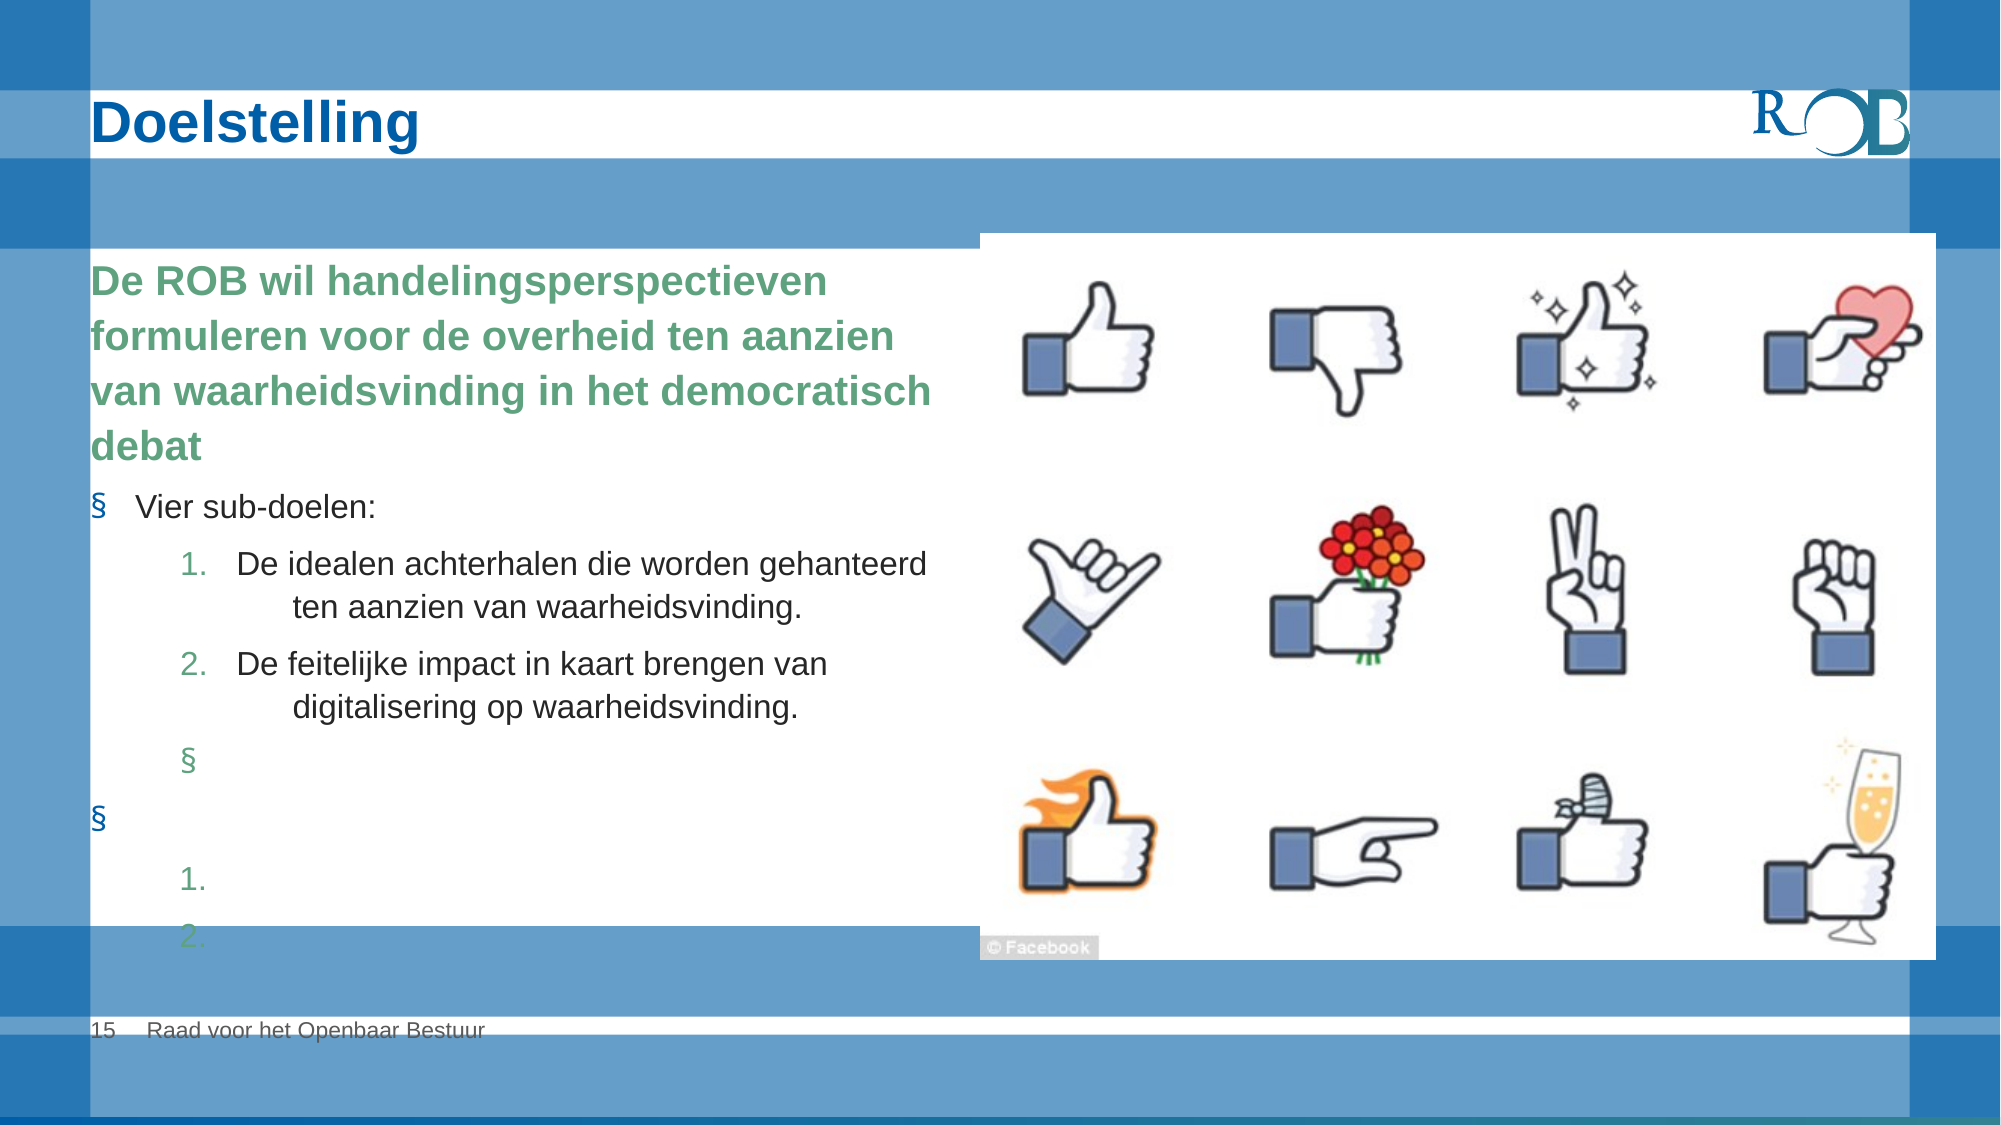

# Doelstelling
De ROB wil handelingsperspectieven formuleren voor de overheid ten aanzien van waarheidsvinding in het democratisch debat
Vier sub-doelen:
De idealen achterhalen die worden gehanteerd ten aanzien van waarheidsvinding.
De feitelijke impact in kaart brengen van digitalisering op waarheidsvinding.
Raad voor het Openbaar Bestuur